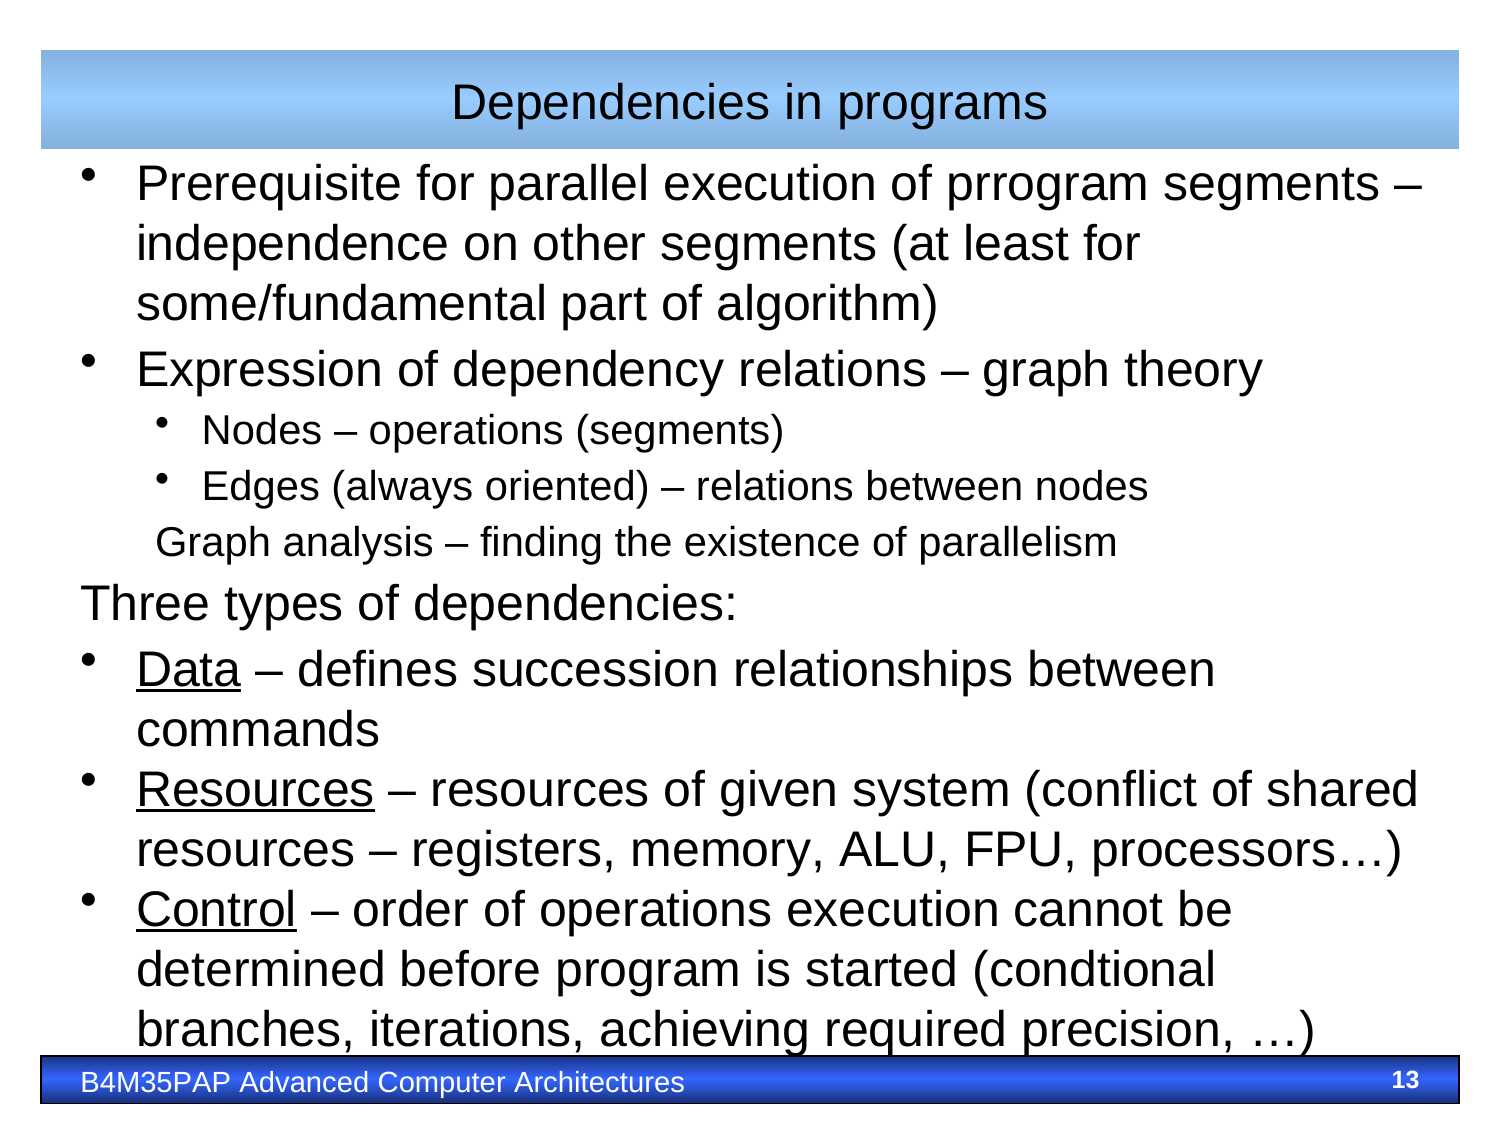

# Dependencies in programs
Prerequisite for parallel execution of prrogram segments – independence on other segments (at least for some/fundamental part of algorithm)
Expression of dependency relations – graph theory
Nodes – operations (segments)
Edges (always oriented) – relations between nodes
Graph analysis – finding the existence of parallelism
Three types of dependencies:
Data – defines succession relationships between commands
Resources – resources of given system (conflict of shared resources – registers, memory, ALU, FPU, processors…)
Control – order of operations execution cannot be determined before program is started (condtional branches, iterations, achieving required precision, …)